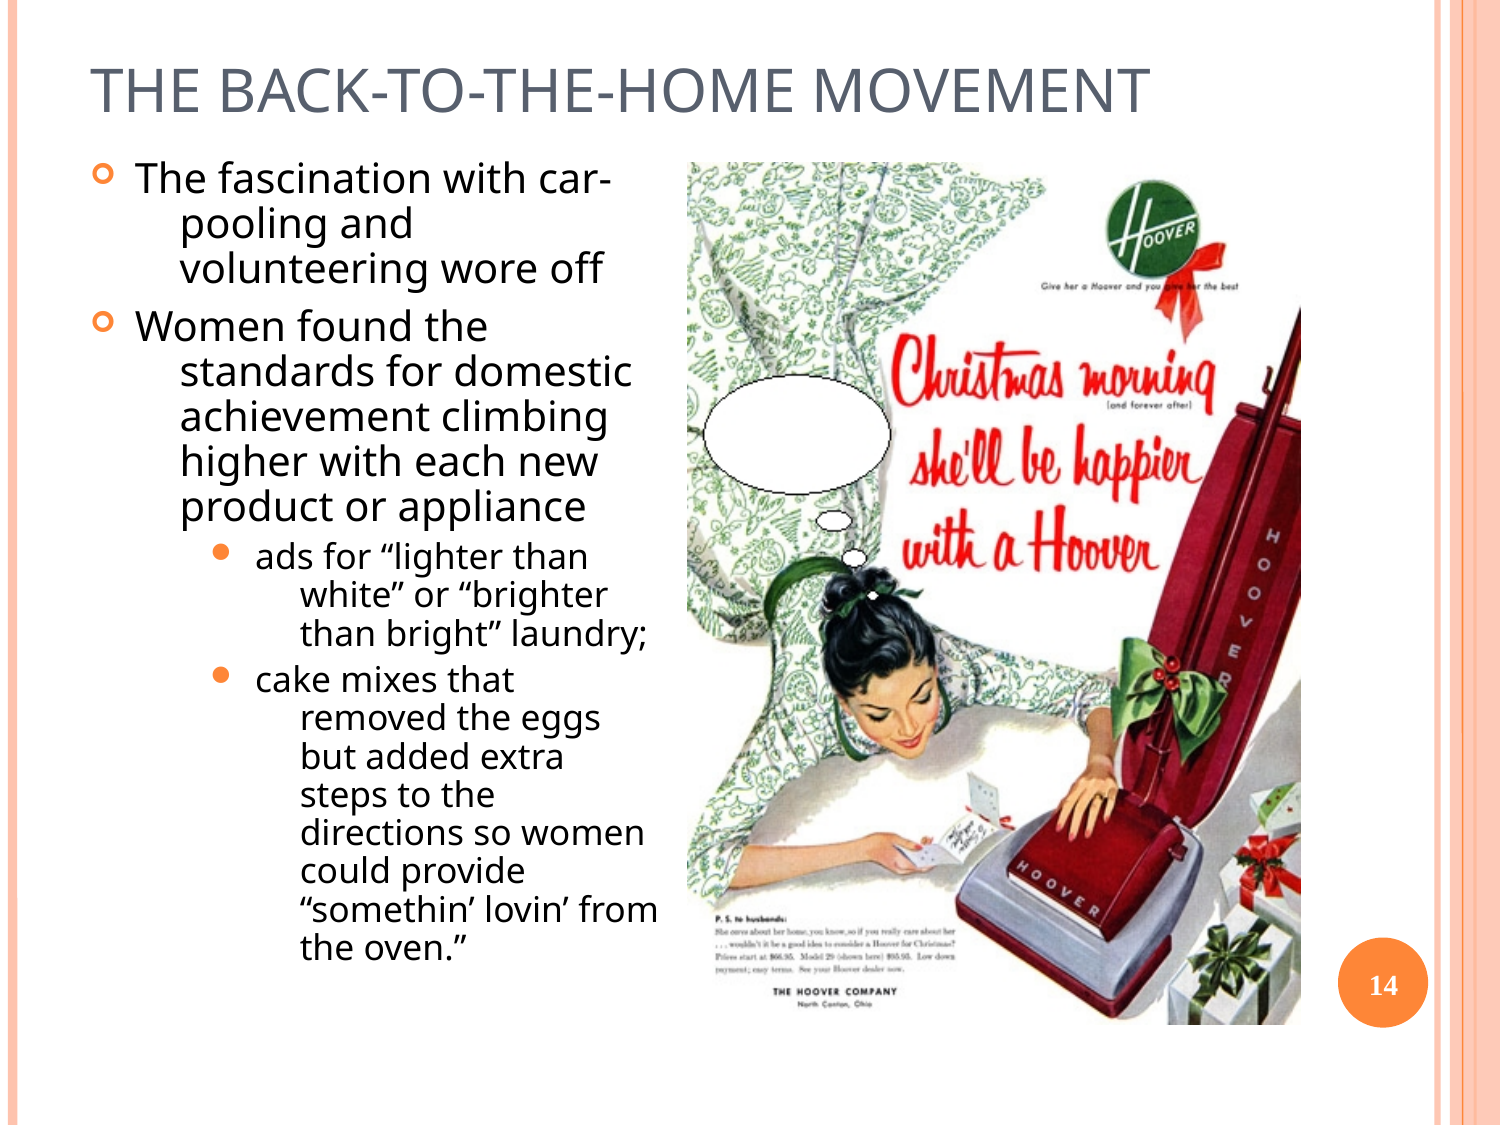

# The Back-to-the-Home Movement
The fascination with car-pooling and volunteering wore off
Women found the standards for domestic achievement climbing higher with each new product or appliance
ads for “lighter than white” or “brighter than bright” laundry;
cake mixes that removed the eggs but added extra steps to the directions so women could provide “somethin’ lovin’ from the oven.”